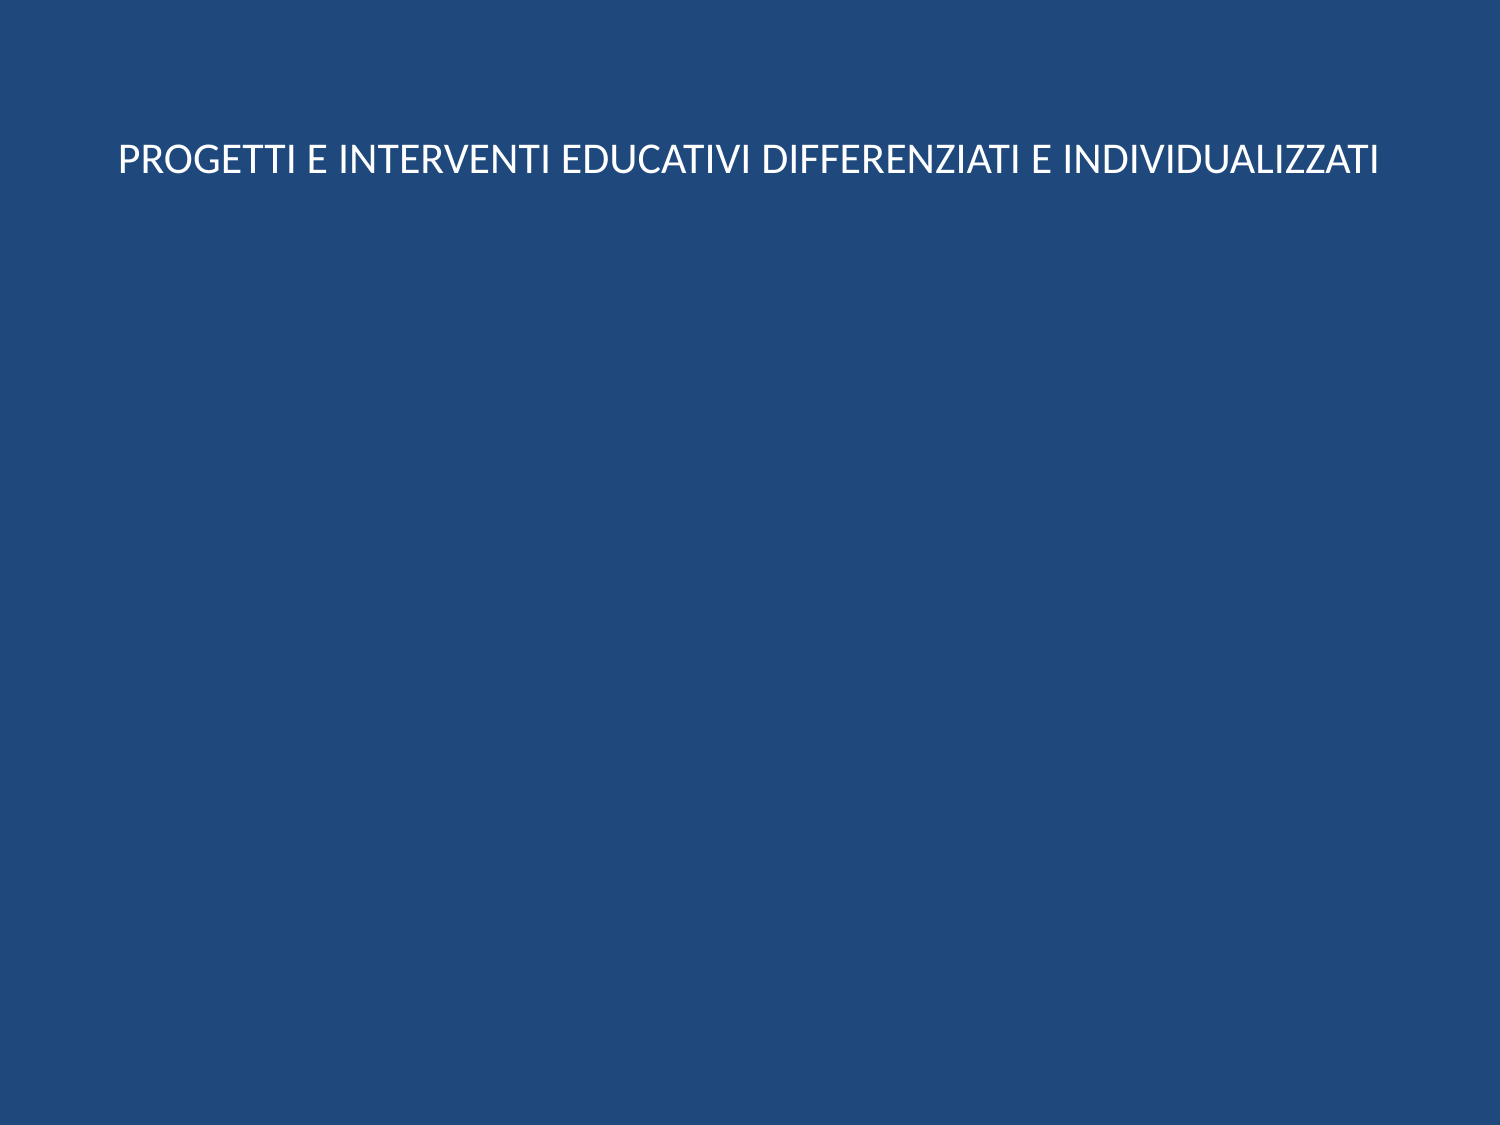

# PROGETTI E INTERVENTI EDUCATIVI DIFFERENZIATI E INDIVIDUALIZZATI